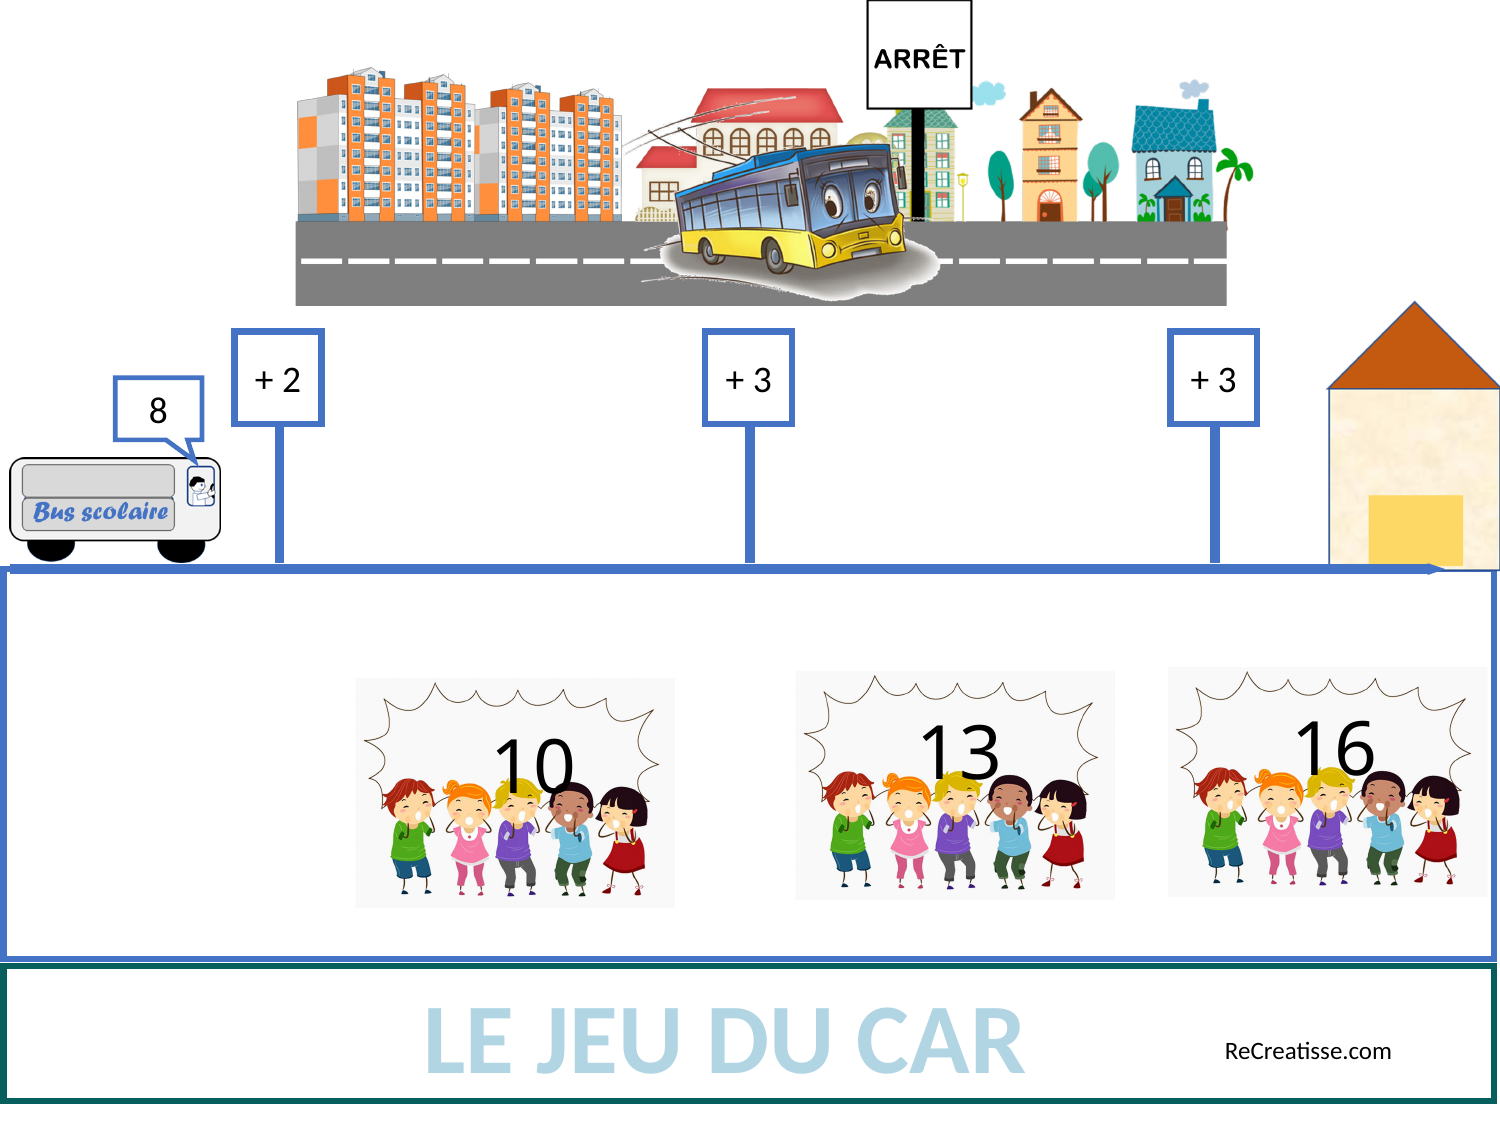

+ 2
+ 3
+ 3
8
16
13
10
 LE JEU DU CAR
ReCreatisse.com